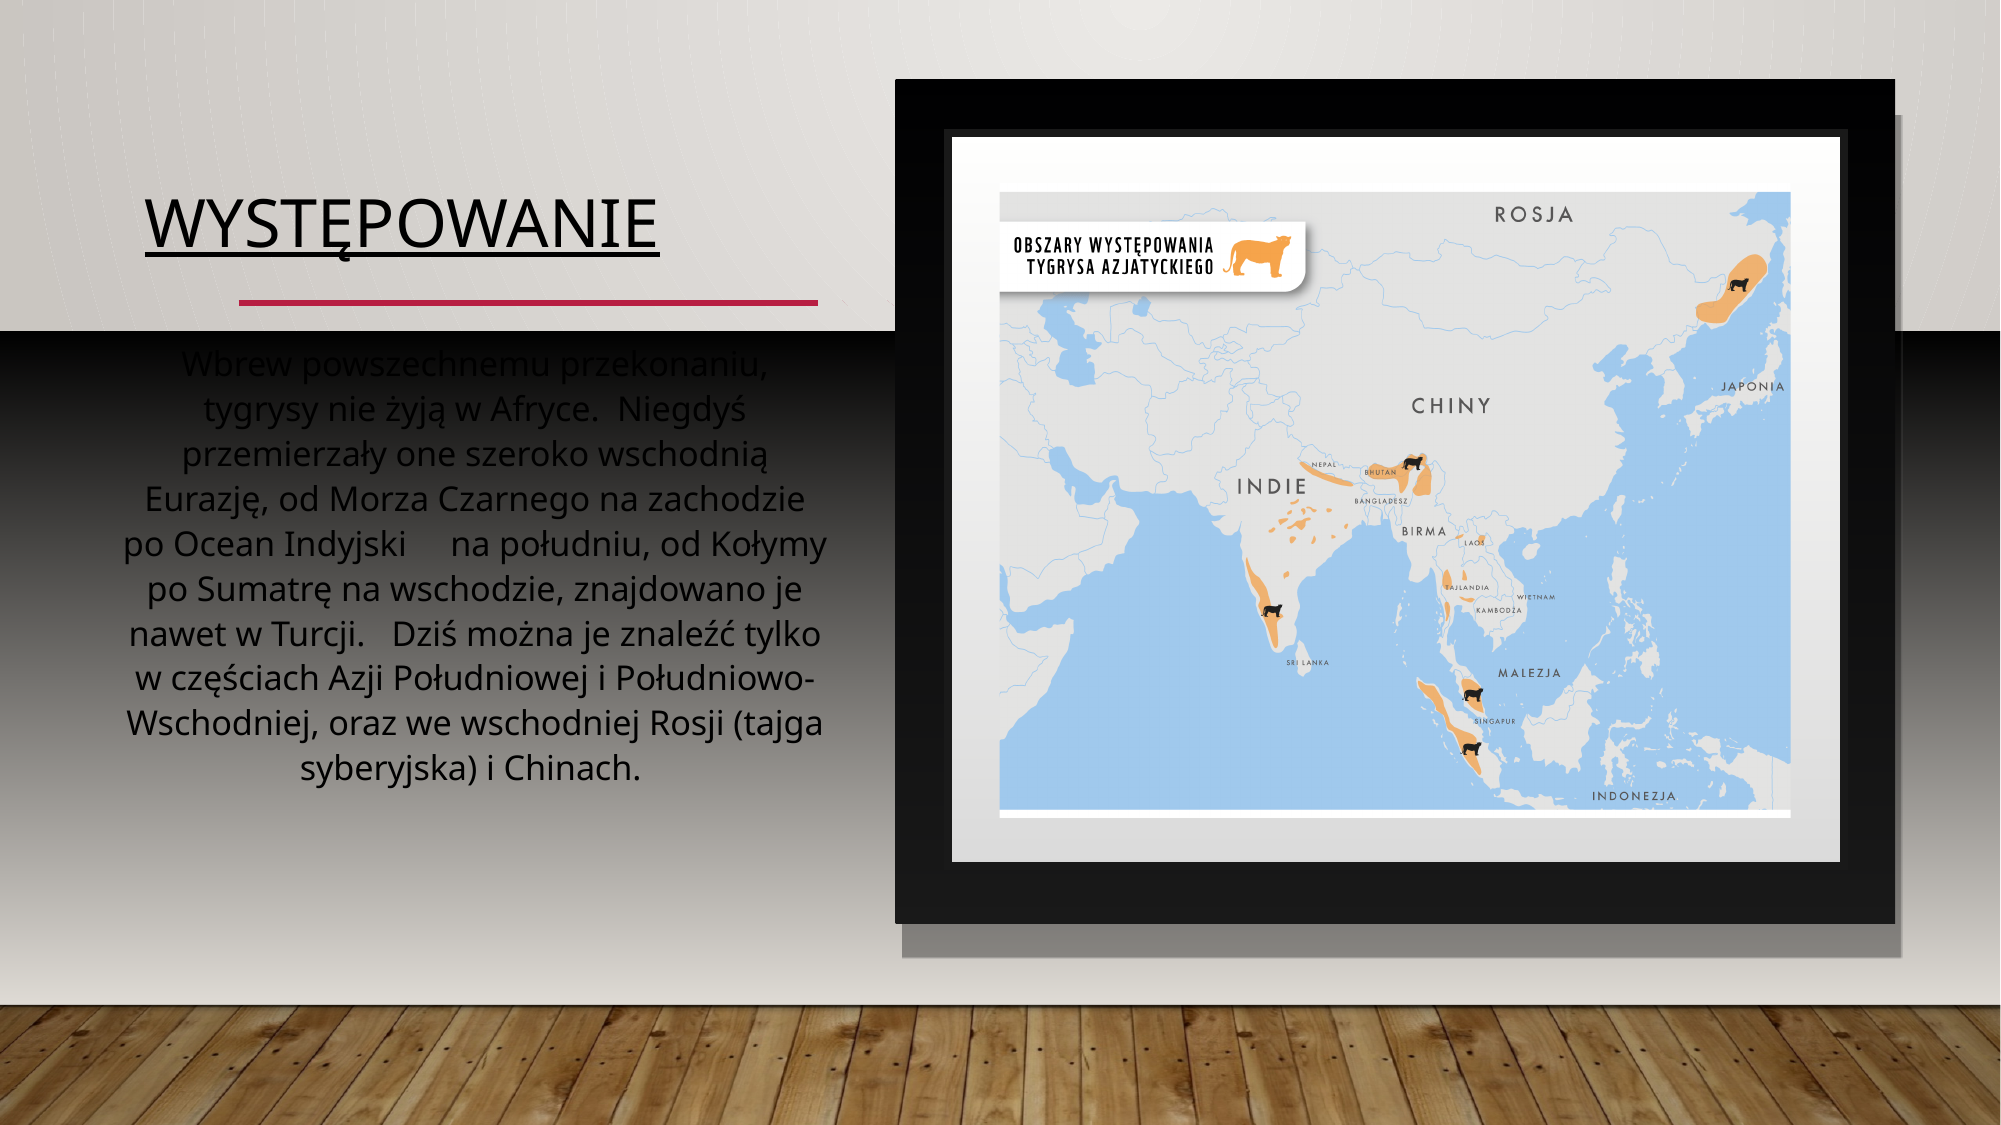

# Występowanie
Wbrew powszechnemu przekonaniu, tygrysy nie żyją w Afryce. Niegdyś przemierzały one szeroko wschodnią Eurazję, od Morza Czarnego na zachodzie po Ocean Indyjski na południu, od Kołymy po Sumatrę na wschodzie, znajdowano je nawet w Turcji. Dziś można je znaleźć tylko w częściach Azji Południowej i Południowo-Wschodniej, oraz we wschodniej Rosji (tajga syberyjska) i Chinach.